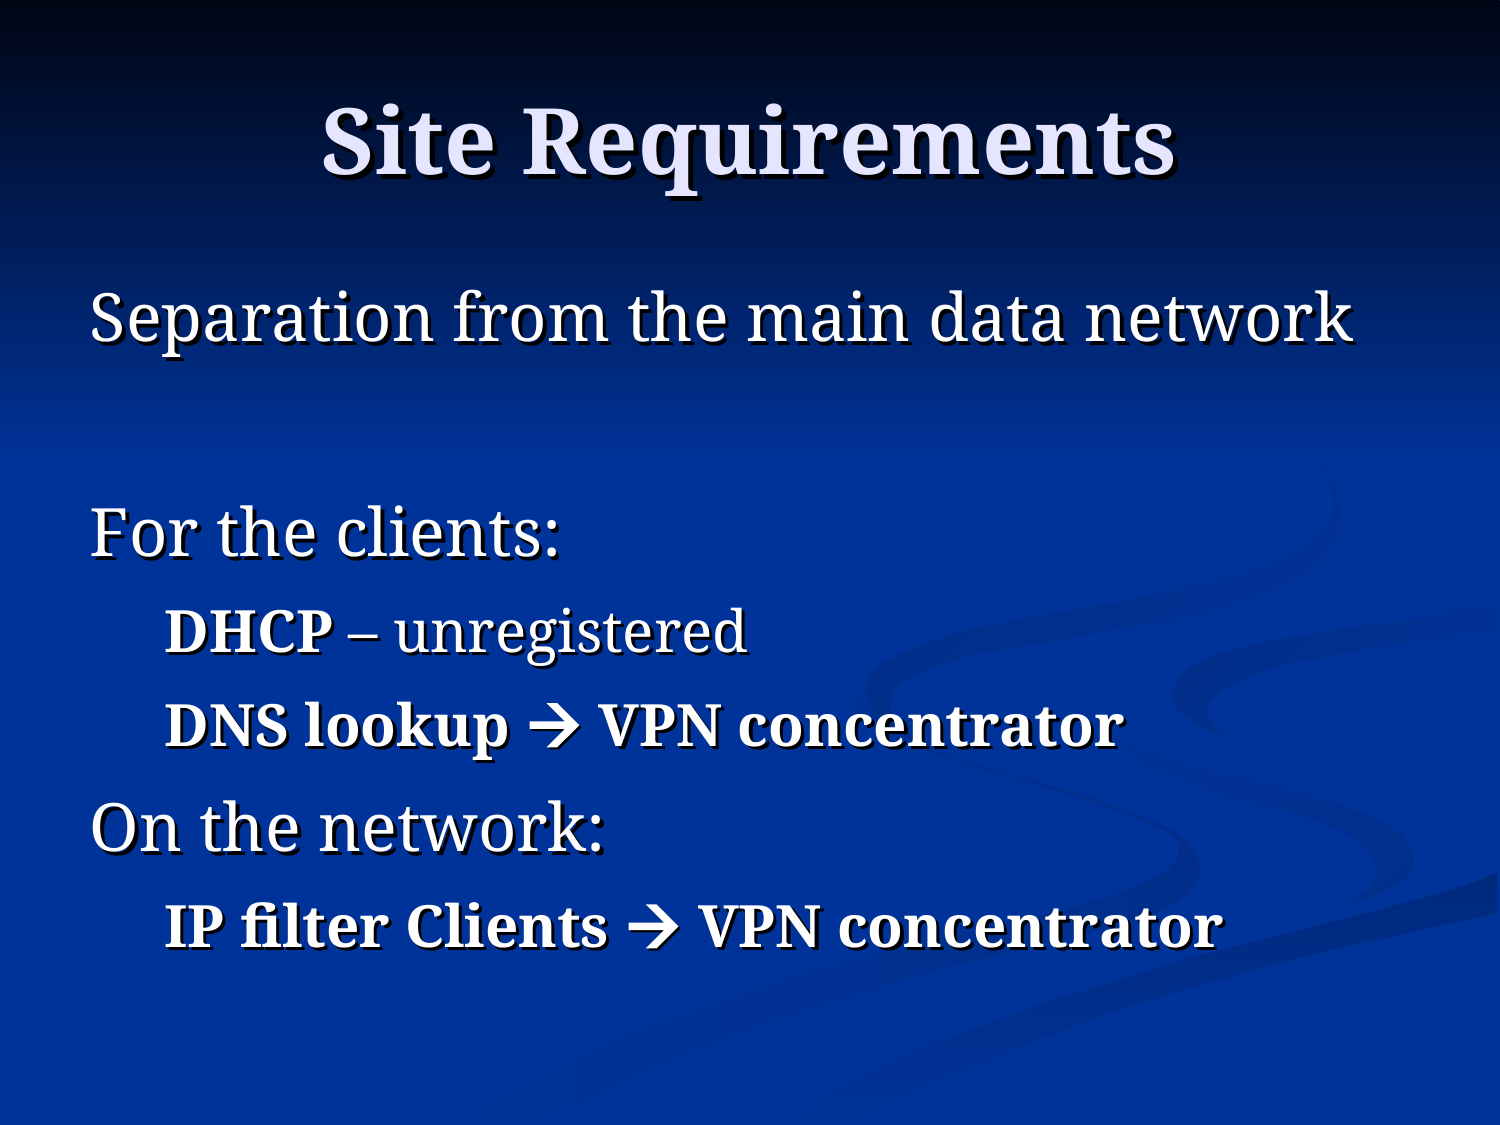

# Site Requirements
Separation from the main data network
For the clients:
DHCP – unregistered
DNS lookup  VPN concentrator
On the network:
IP filter Clients  VPN concentrator